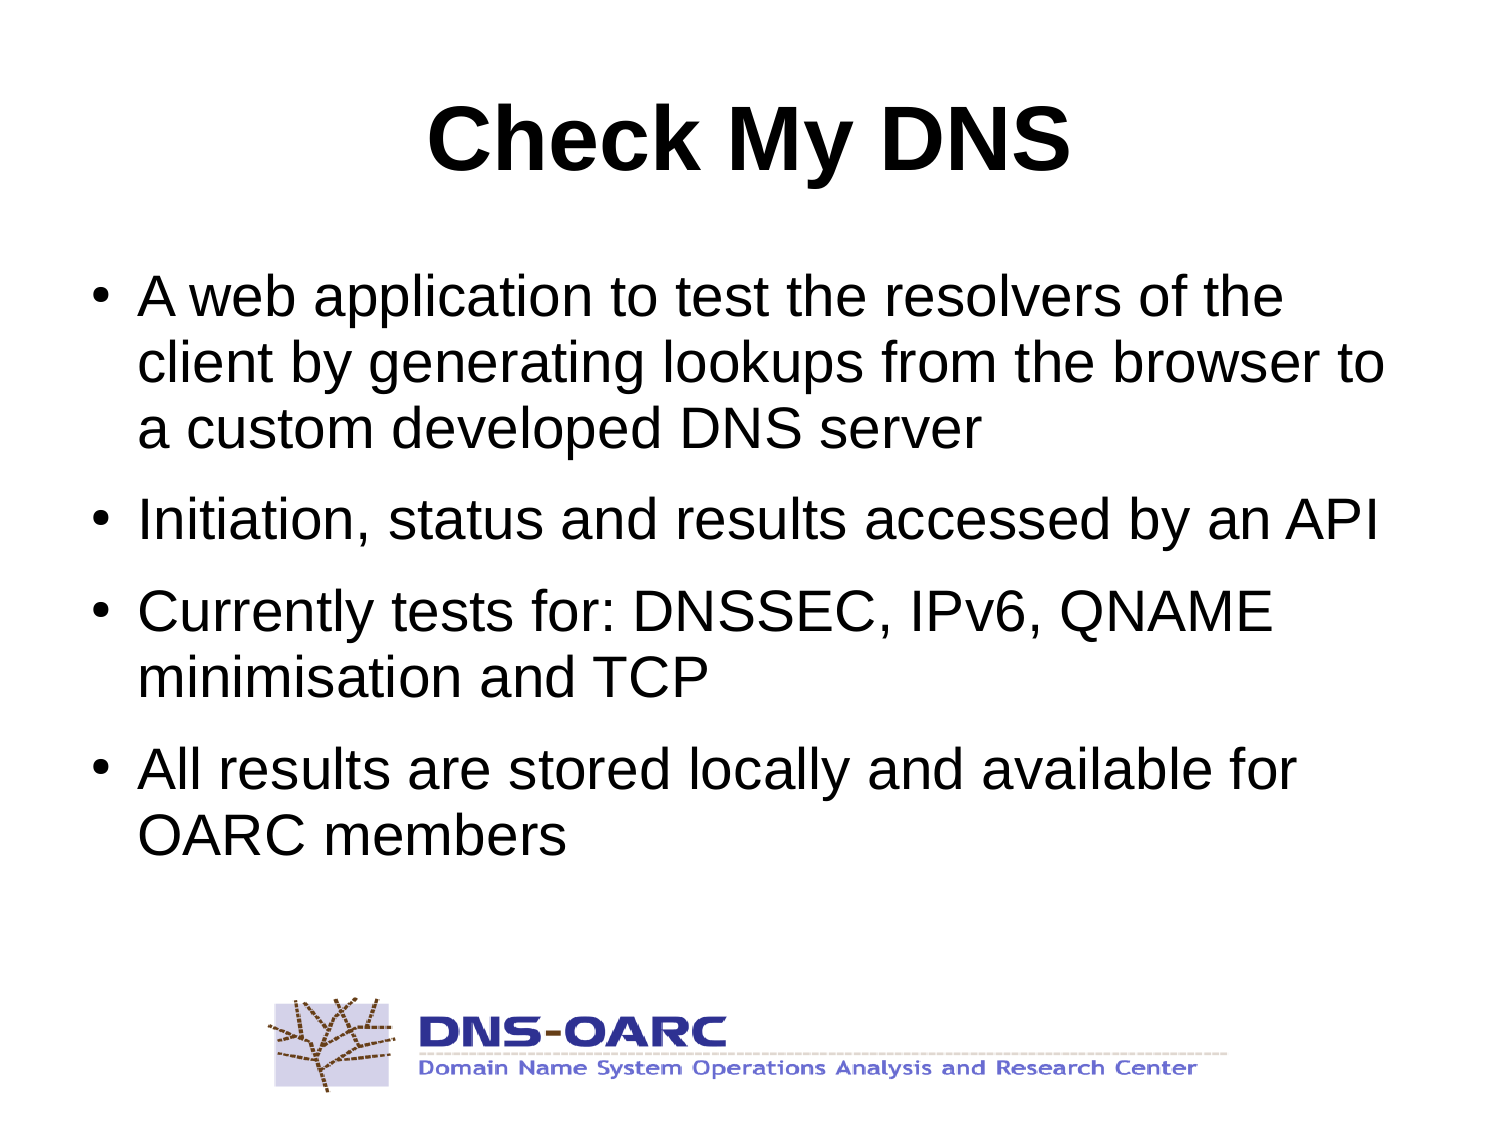

# Check My DNS
A web application to test the resolvers of the client by generating lookups from the browser to a custom developed DNS server
Initiation, status and results accessed by an API
Currently tests for: DNSSEC, IPv6, QNAME minimisation and TCP
All results are stored locally and available for OARC members